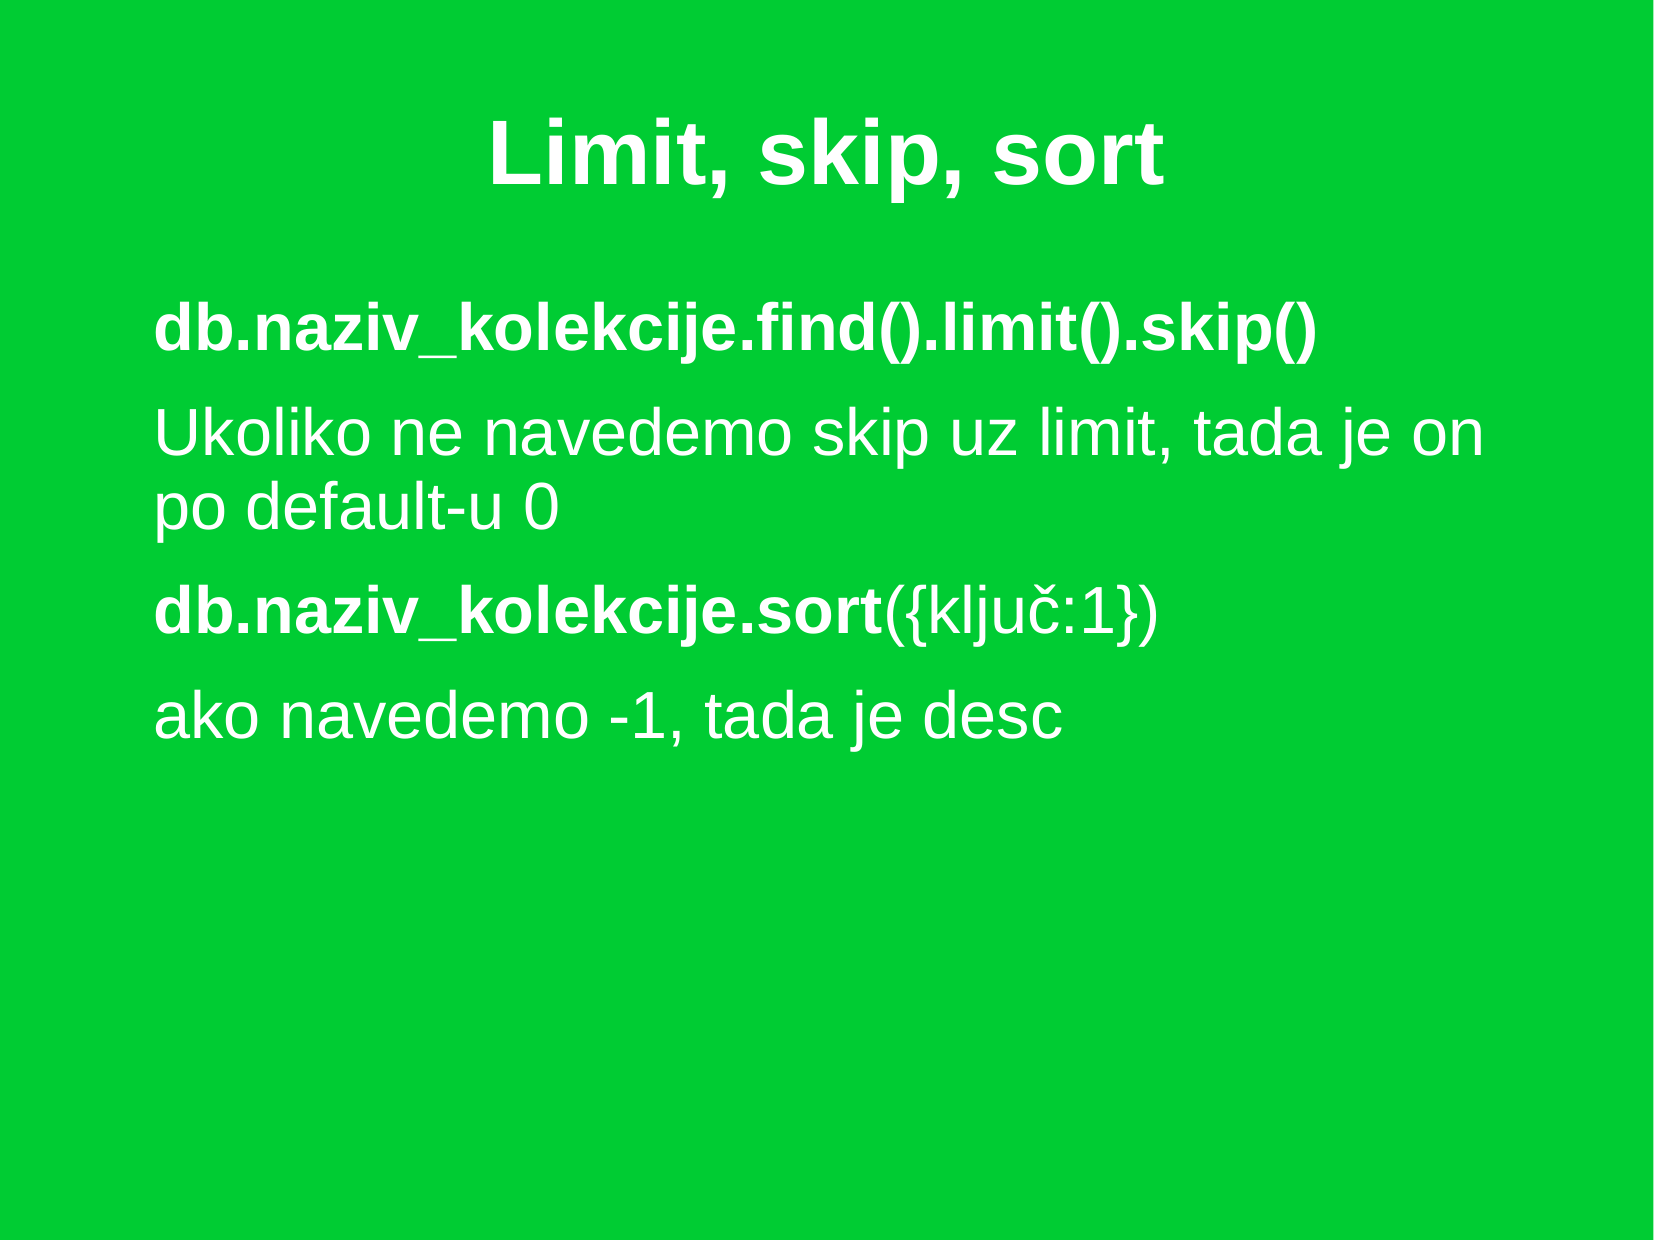

# Limit, skip, sort
db.naziv_kolekcije.find().limit().skip()
Ukoliko ne navedemo skip uz limit, tada je on po default-u 0
db.naziv_kolekcije.sort({ključ:1})
ako navedemo -1, tada je desc